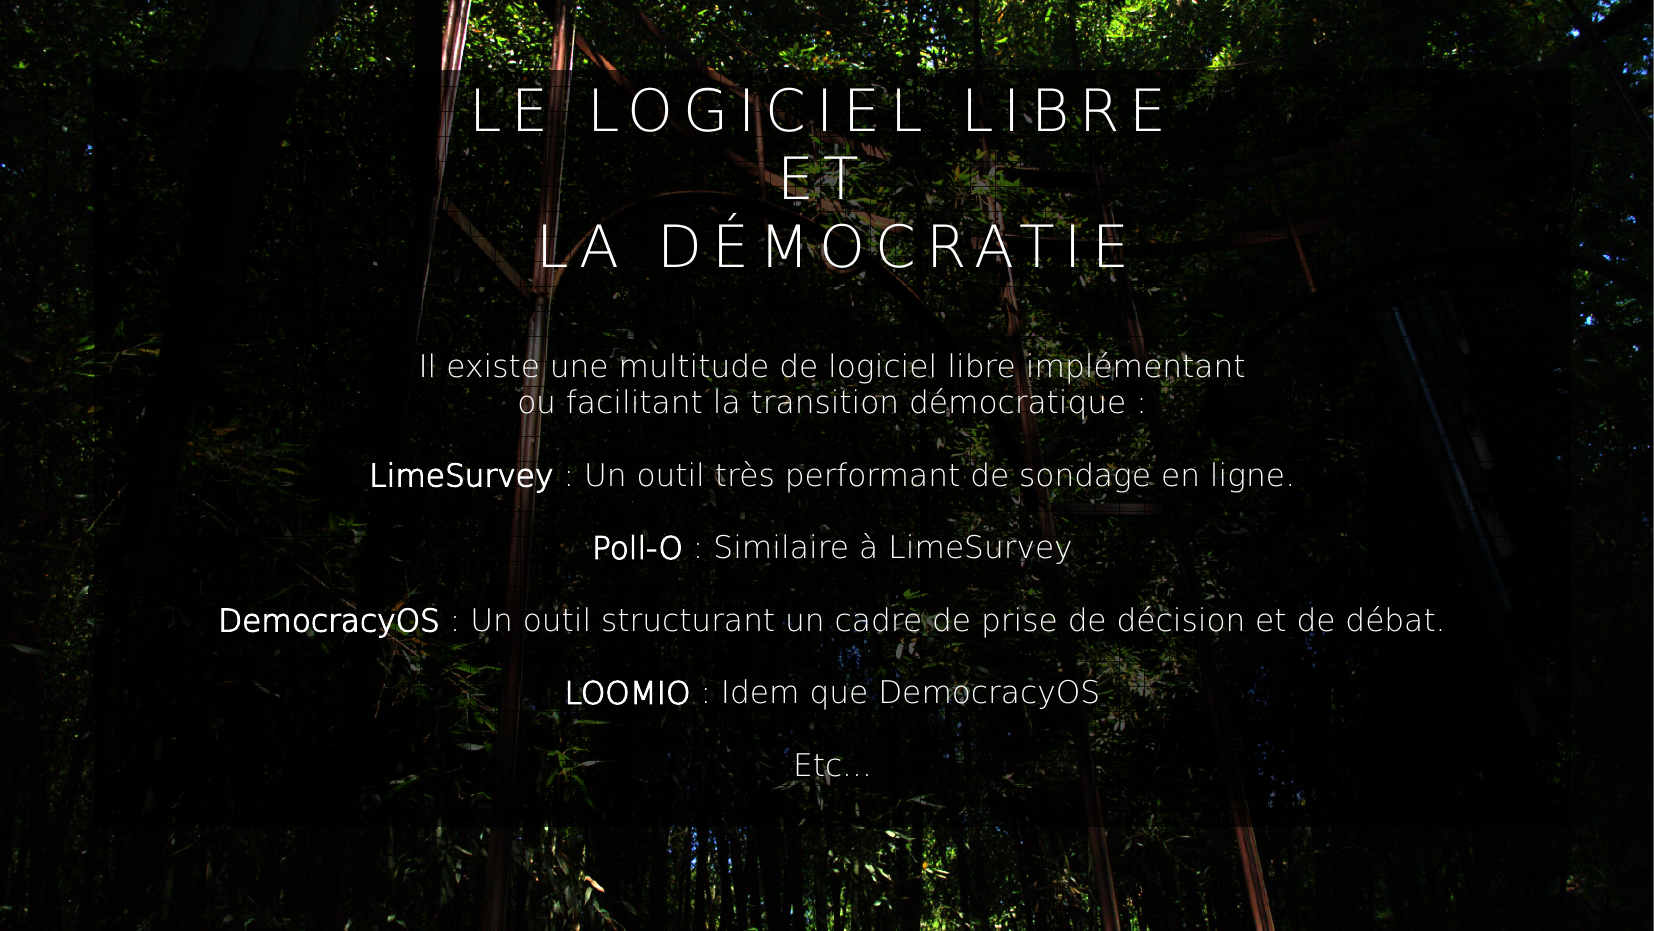

LE LOGICIEL LIBRE
ET
LA DÉMOCRATIE
Il existe une multitude de logiciel libre implémentant
ou facilitant la transition démocratique :
LimeSurvey : Un outil très performant de sondage en ligne.
Poll-O : Similaire à LimeSurvey
DemocracyOS : Un outil structurant un cadre de prise de décision et de débat.
LOOMIO : Idem que DemocracyOS
Etc...
12